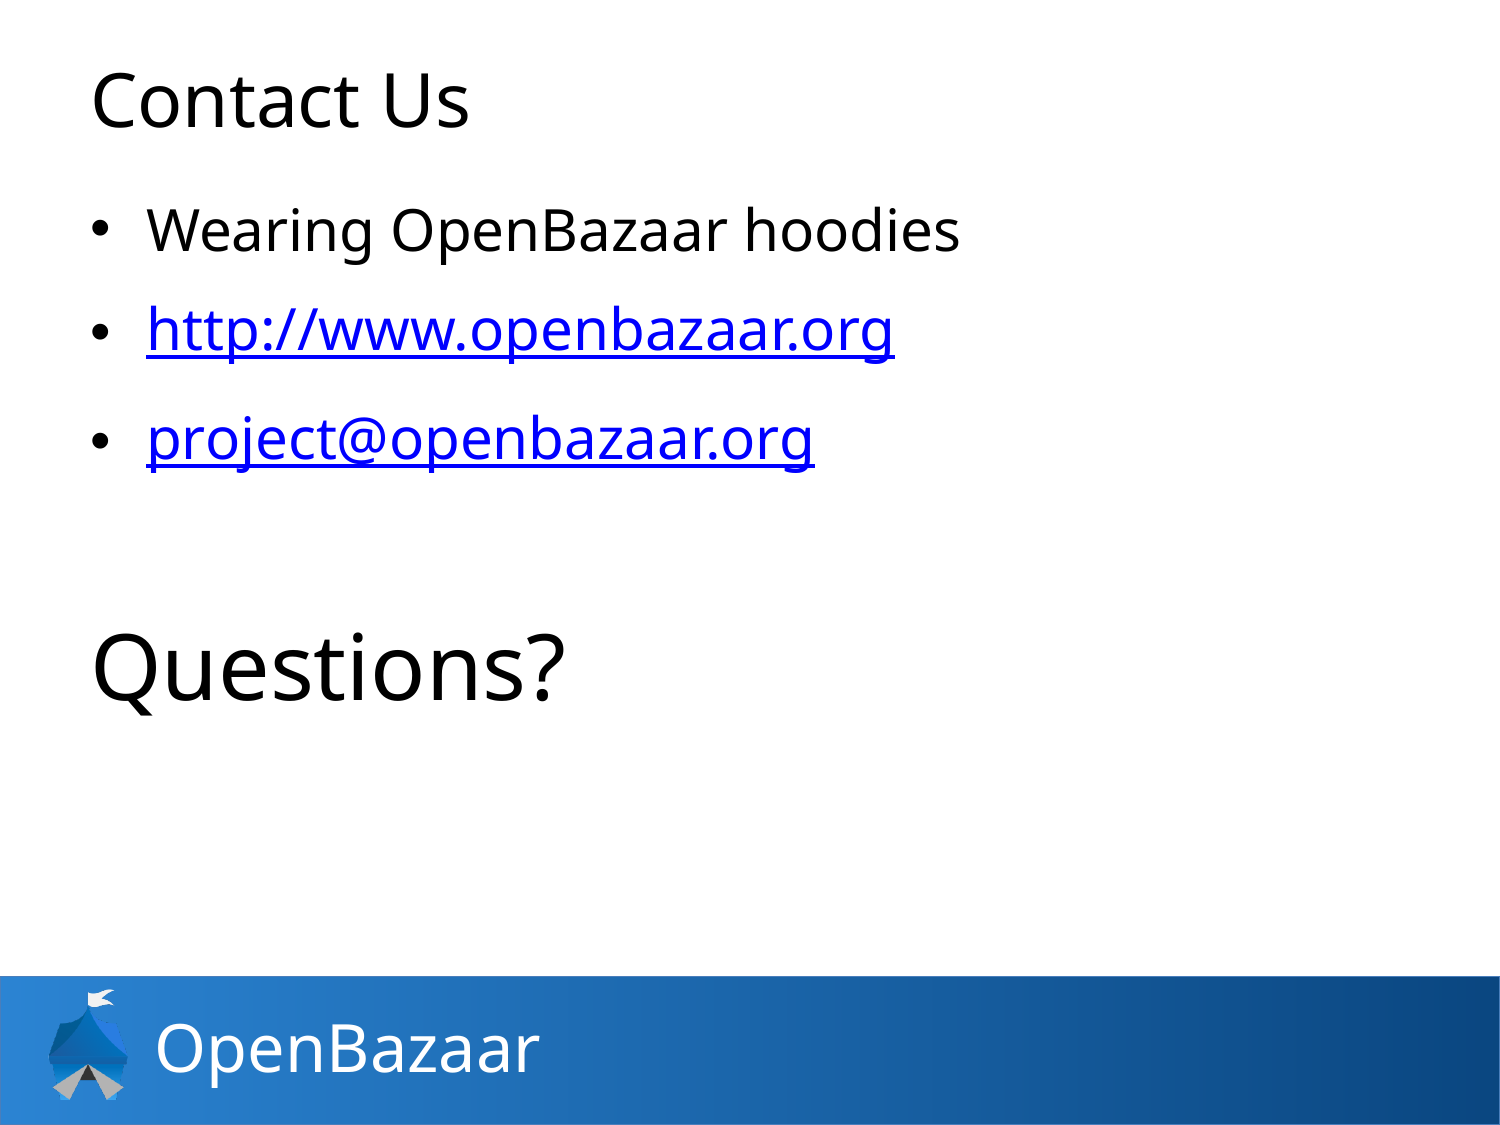

# Contact Us
Wearing OpenBazaar hoodies
http://www.openbazaar.org
project@openbazaar.org
Questions?